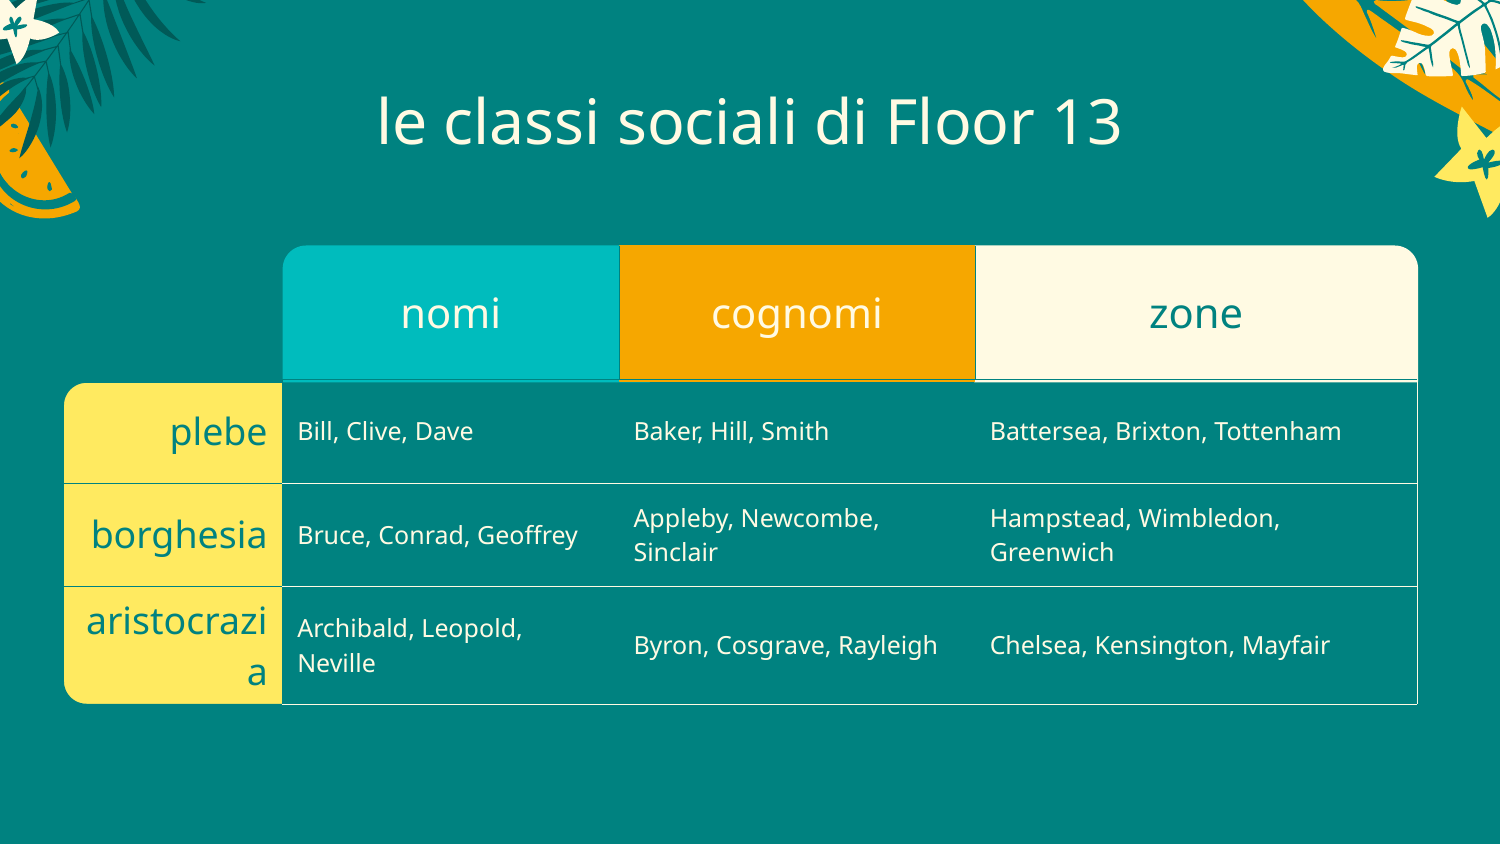

# le classi sociali di Floor 13
| | nomi | cognomi | zone |
| --- | --- | --- | --- |
| plebe | Bill, Clive, Dave | Baker, Hill, Smith | Battersea, Brixton, Tottenham |
| borghesia | Bruce, Conrad, Geoffrey | Appleby, Newcombe, Sinclair | Hampstead, Wimbledon, Greenwich |
| aristocrazia | Archibald, Leopold, Neville | Byron, Cosgrave, Rayleigh | Chelsea, Kensington, Mayfair |